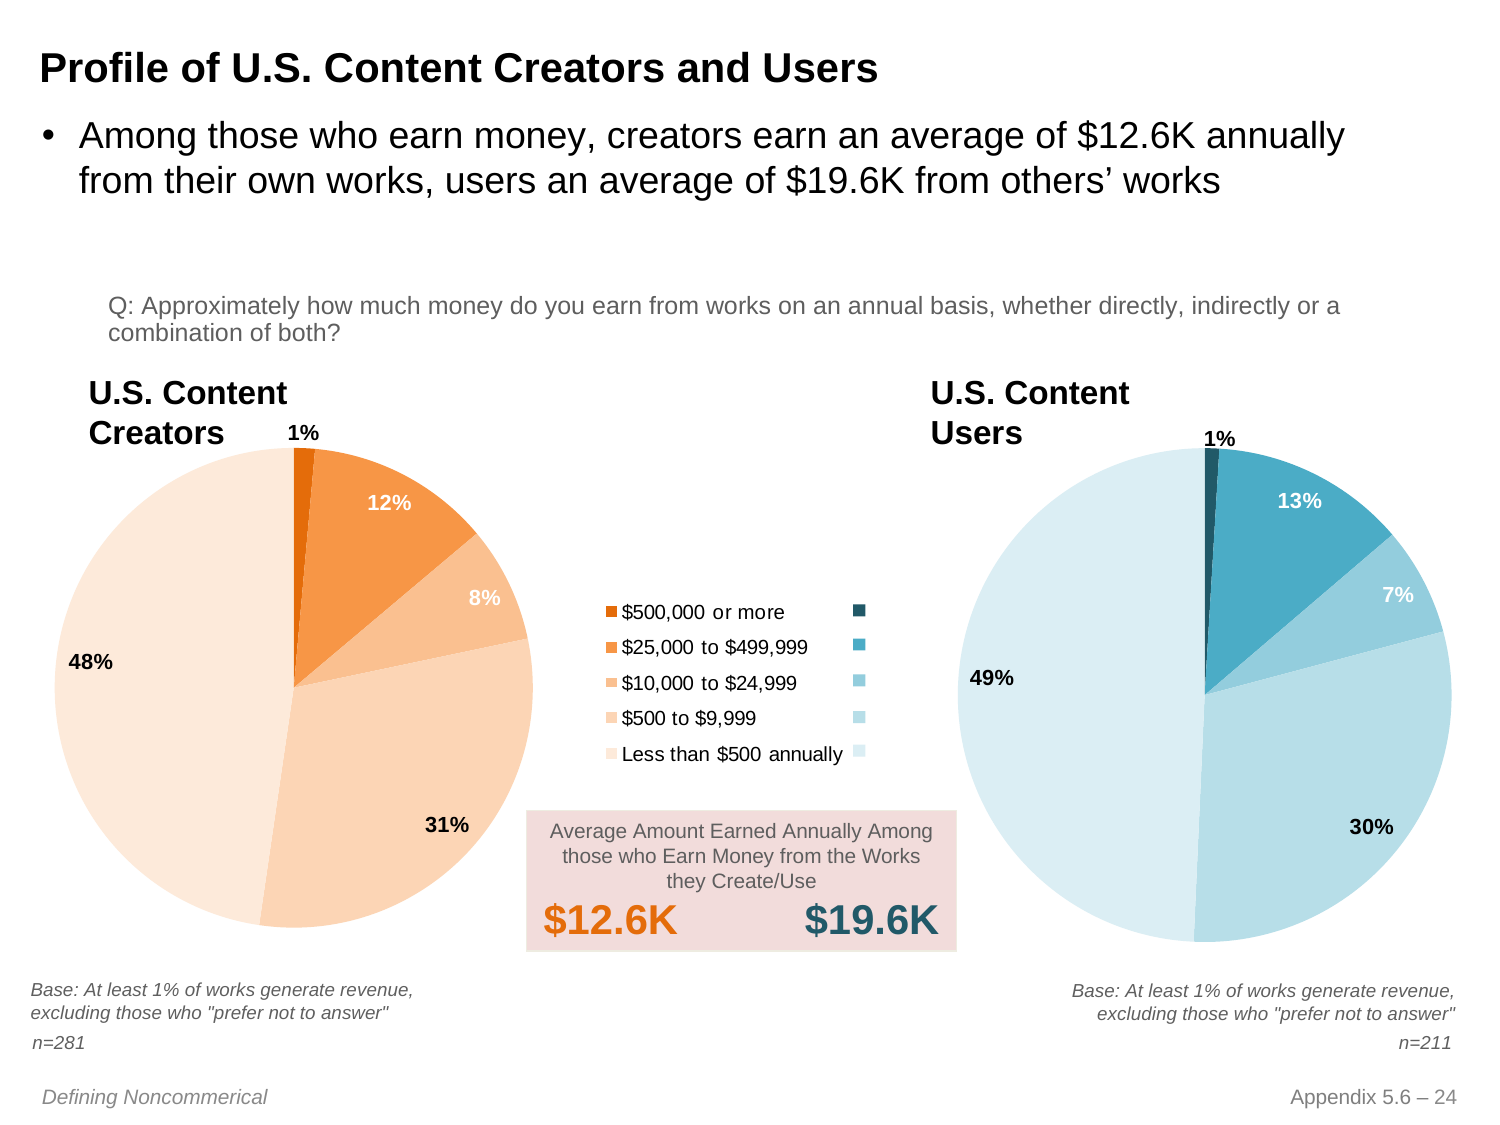

Profile of U.S. Content Creators and Users
Among those who earn money, creators earn an average of $12.6K annually from their own works, users an average of $19.6K from others’ works
Q: Approximately how much money do you earn from works on an annual basis, whether directly, indirectly or a combination of both?
U.S. Content Creators
U.S. Content Users
Average Amount Earned Annually Among those who Earn Money from the Works they Create/Use
$12.6K $19.6K
Base: At least 1% of works generate revenue, excluding those who "prefer not to answer"
n=281
Base: At least 1% of works generate revenue, excluding those who "prefer not to answer"
n=211
Defining Noncommerical
Appendix 5.6 –